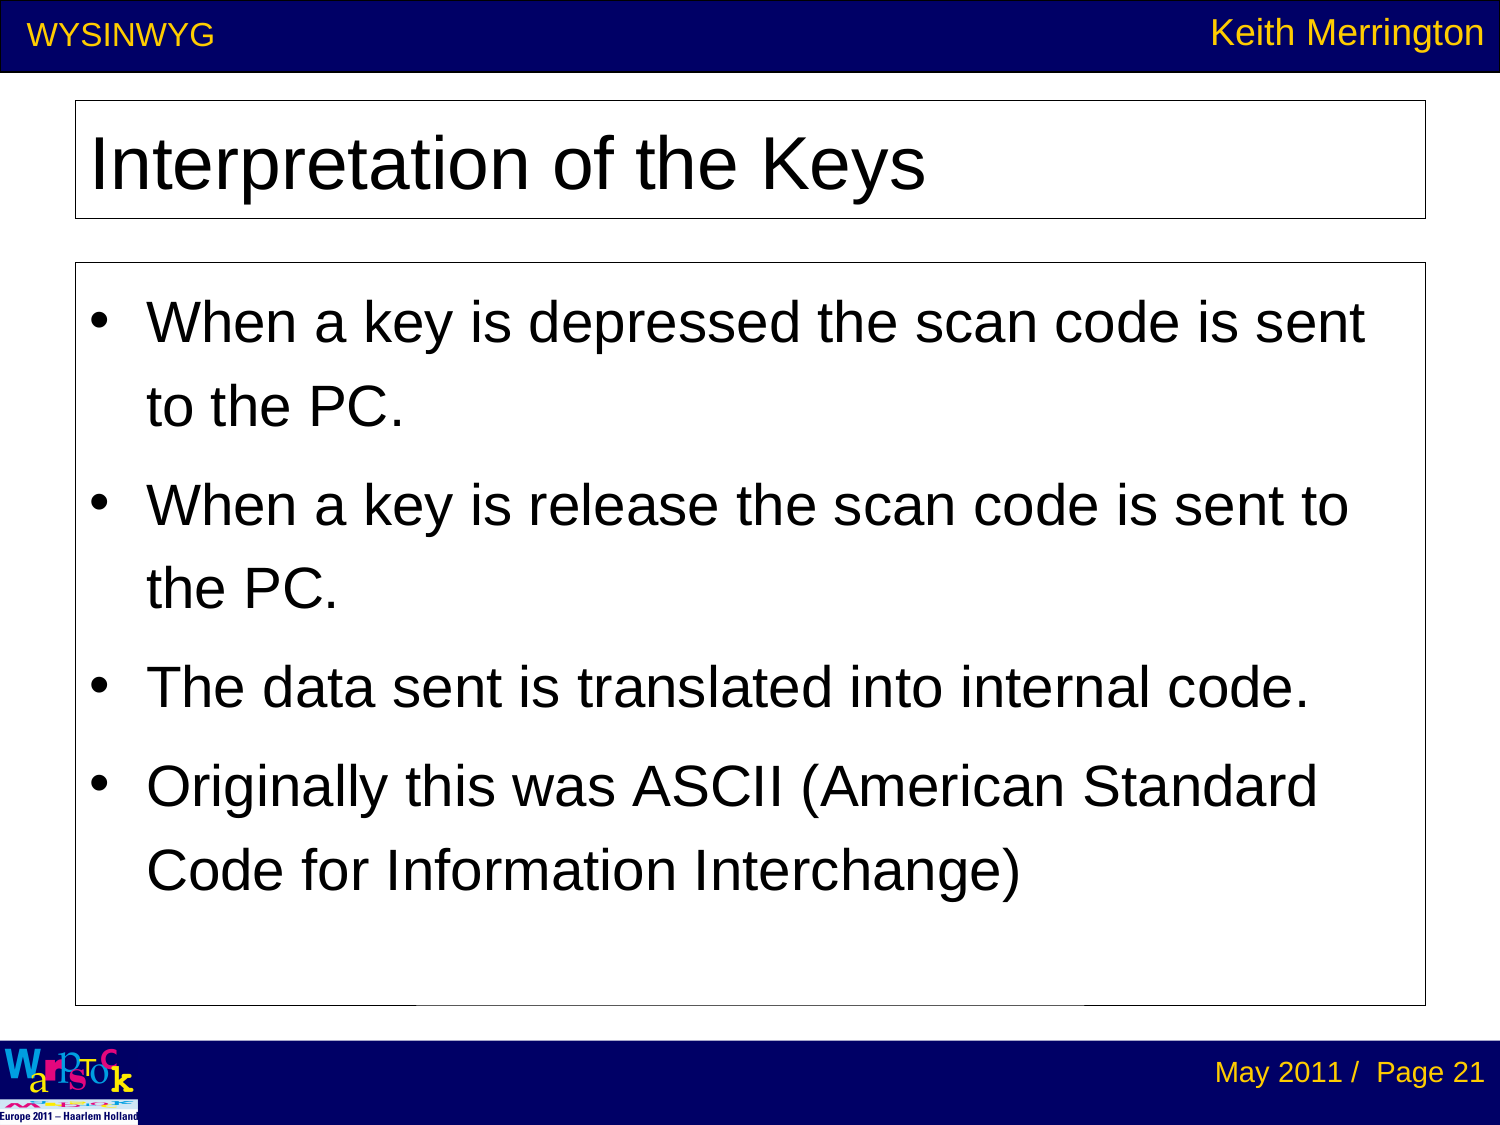

# Interpretation of the Keys
When a key is depressed the scan code is sent to the PC.
When a key is release the scan code is sent to the PC.
The data sent is translated into internal code.
Originally this was ASCII (American Standard Code for Information Interchange)